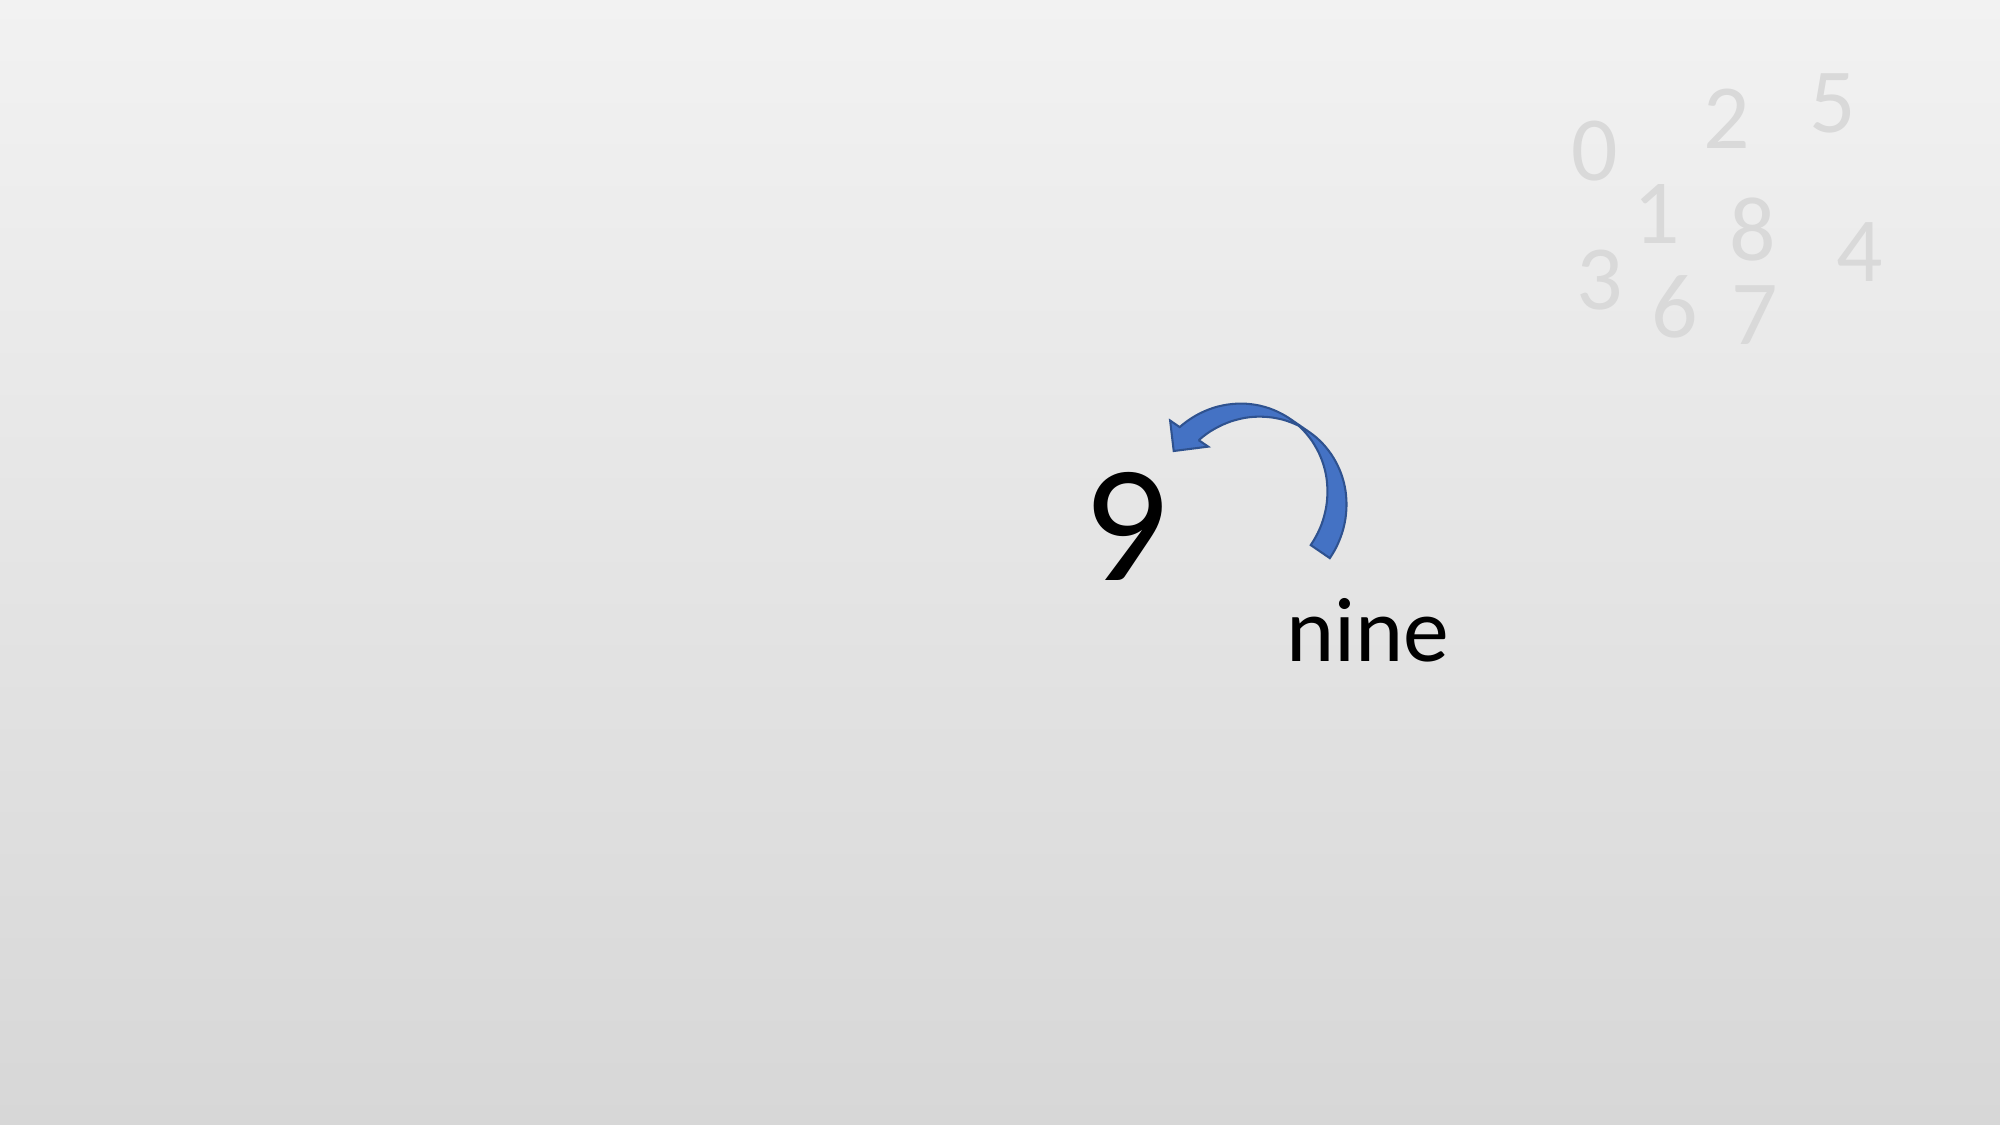

5
2
0
1
8
4
3
6
7
9
nine